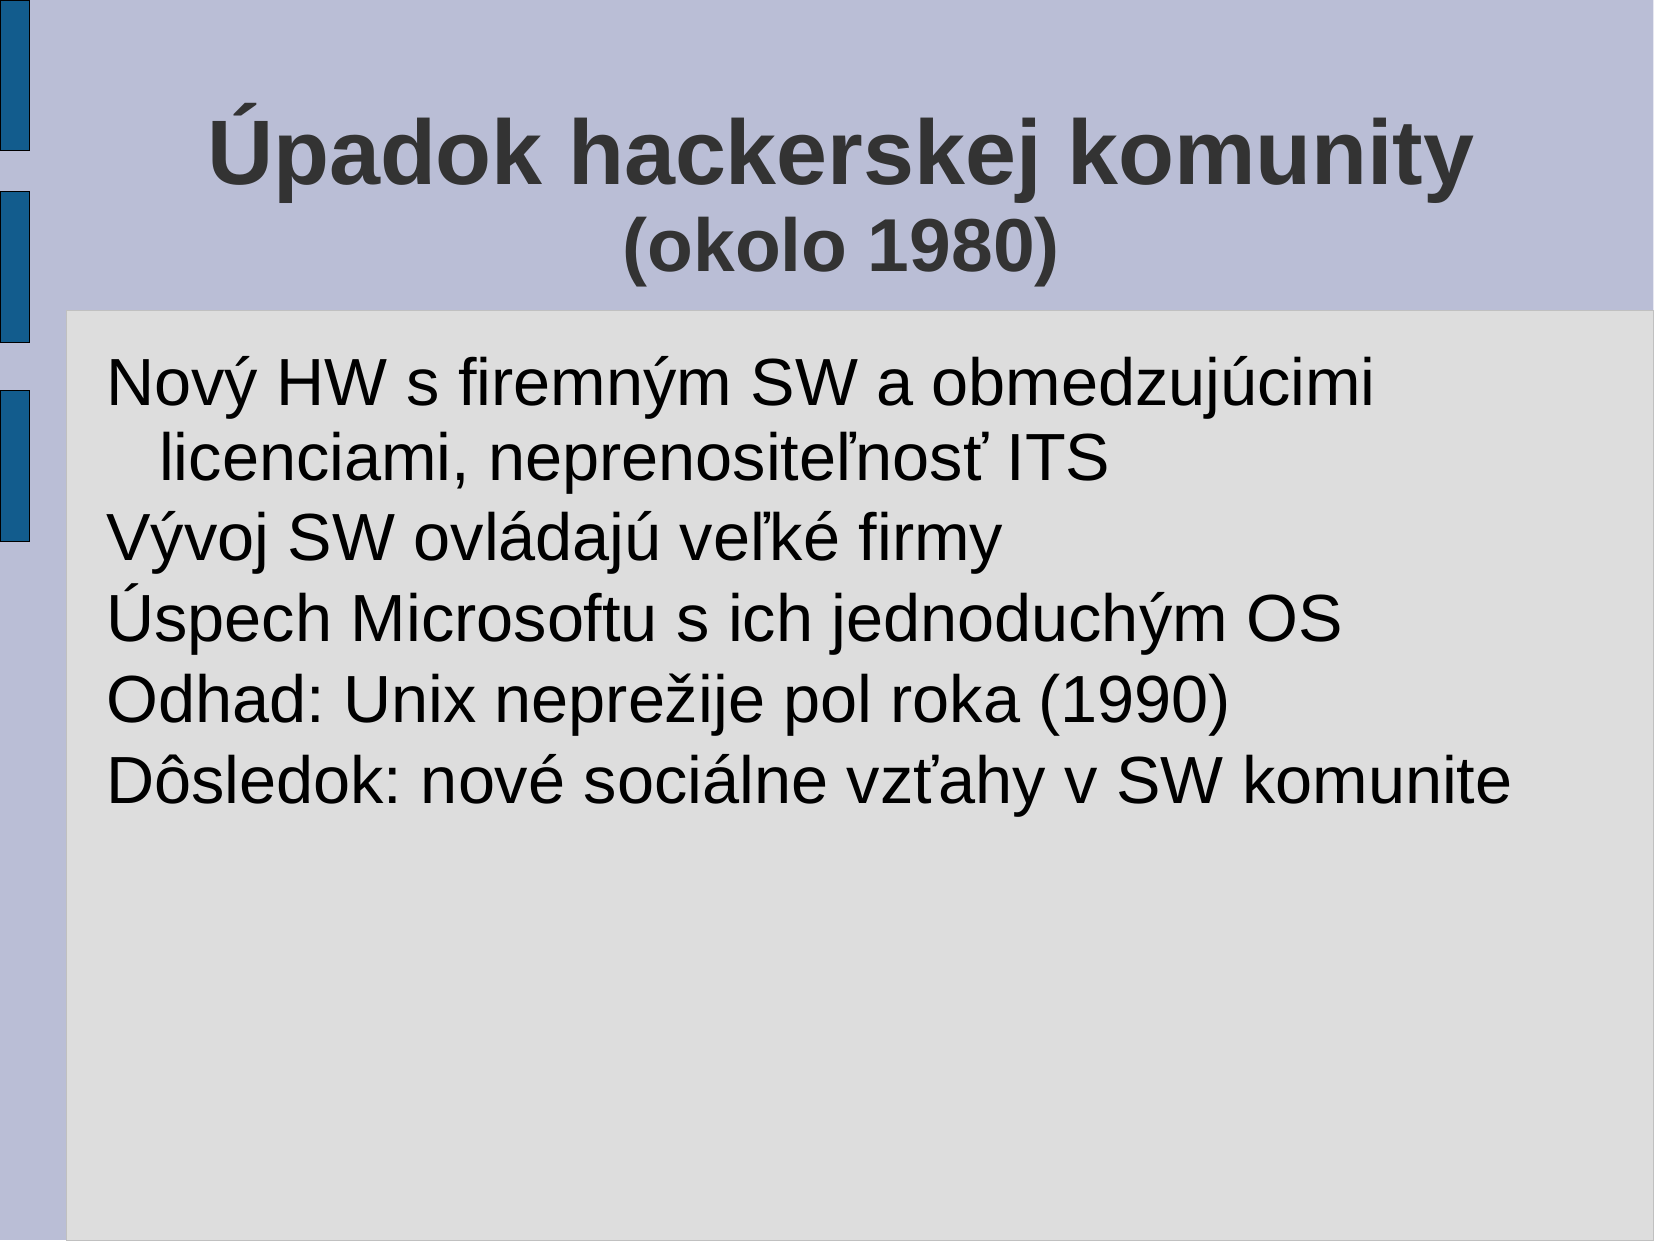

# Úpadok hackerskej komunity (okolo 1980)
Nový HW s firemným SW a obmedzujúcimi licenciami, neprenositeľnosť ITS
Vývoj SW ovládajú veľké firmy
Úspech Microsoftu s ich jednoduchým OS
Odhad: Unix neprežije pol roka (1990)
Dôsledok: nové sociálne vzťahy v SW komunite